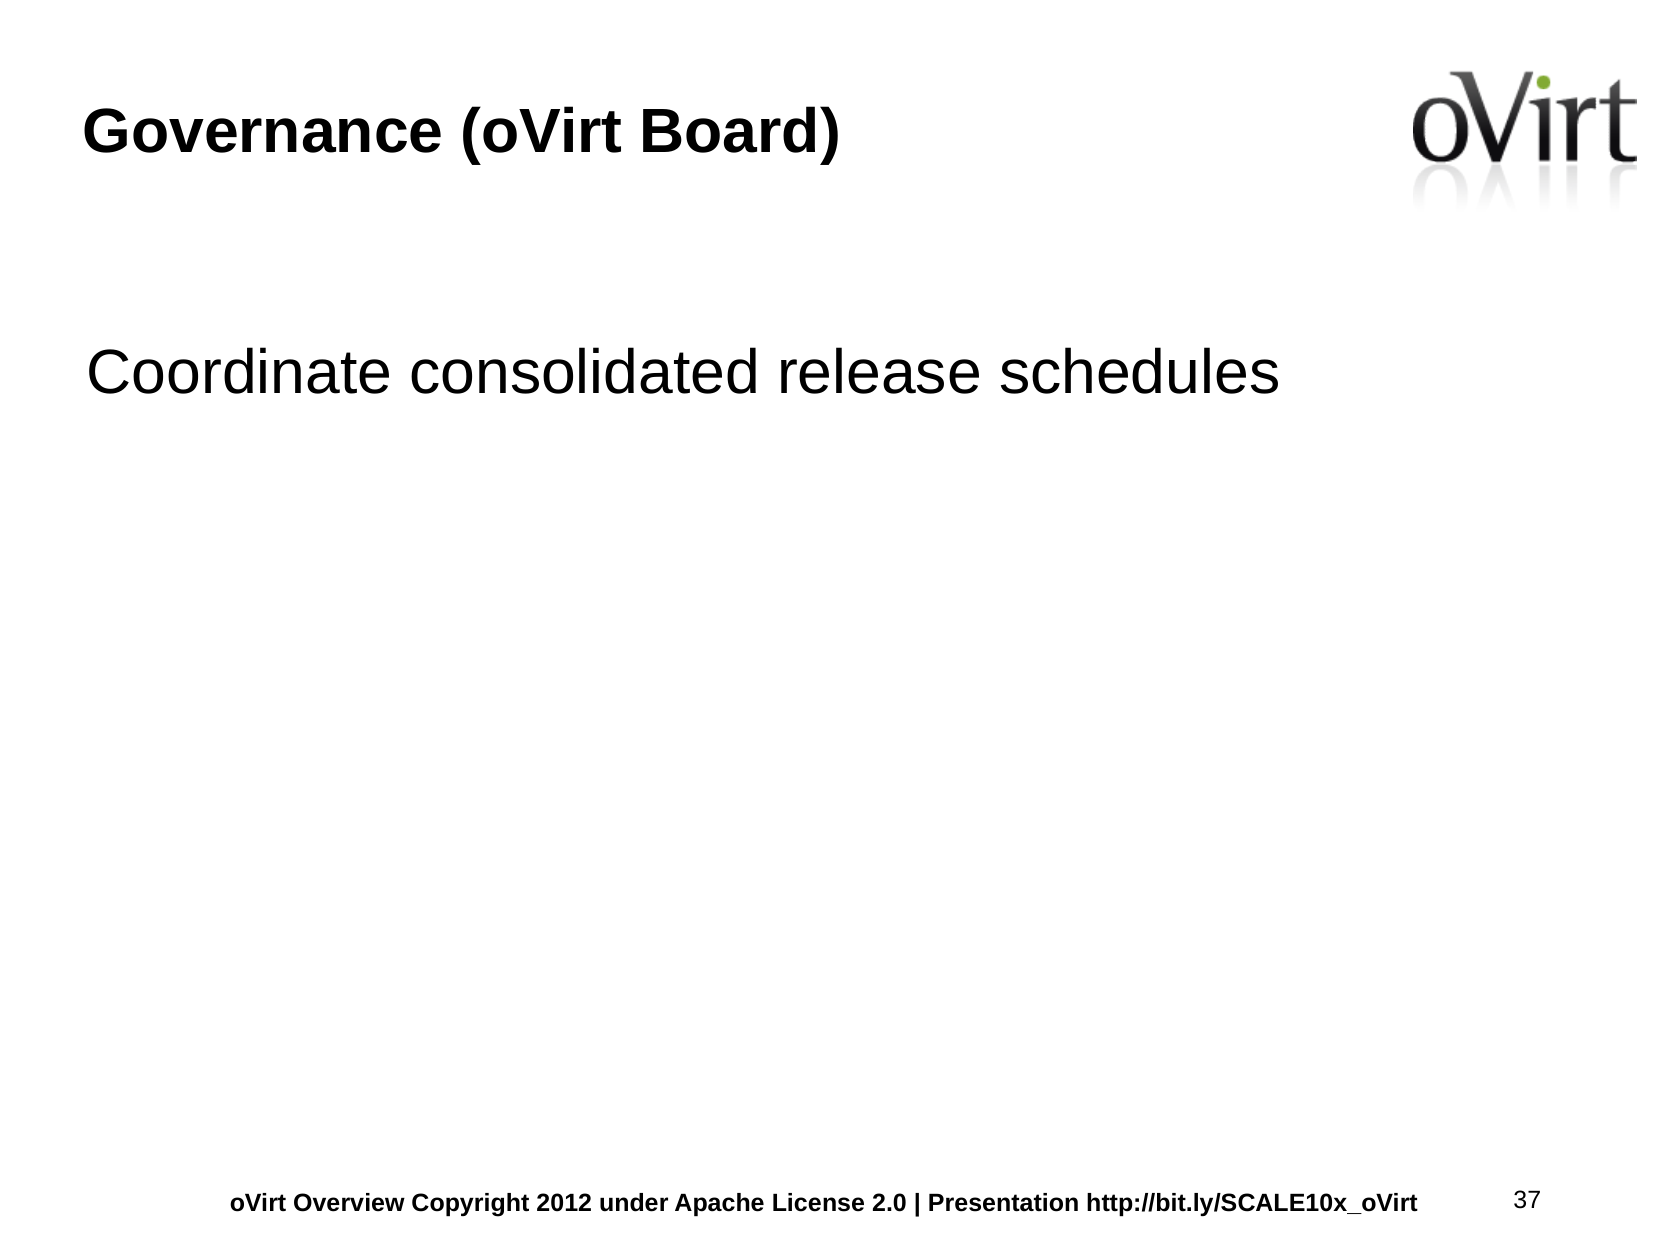

# Governance (oVirt Board)
Coordinate consolidated release schedules